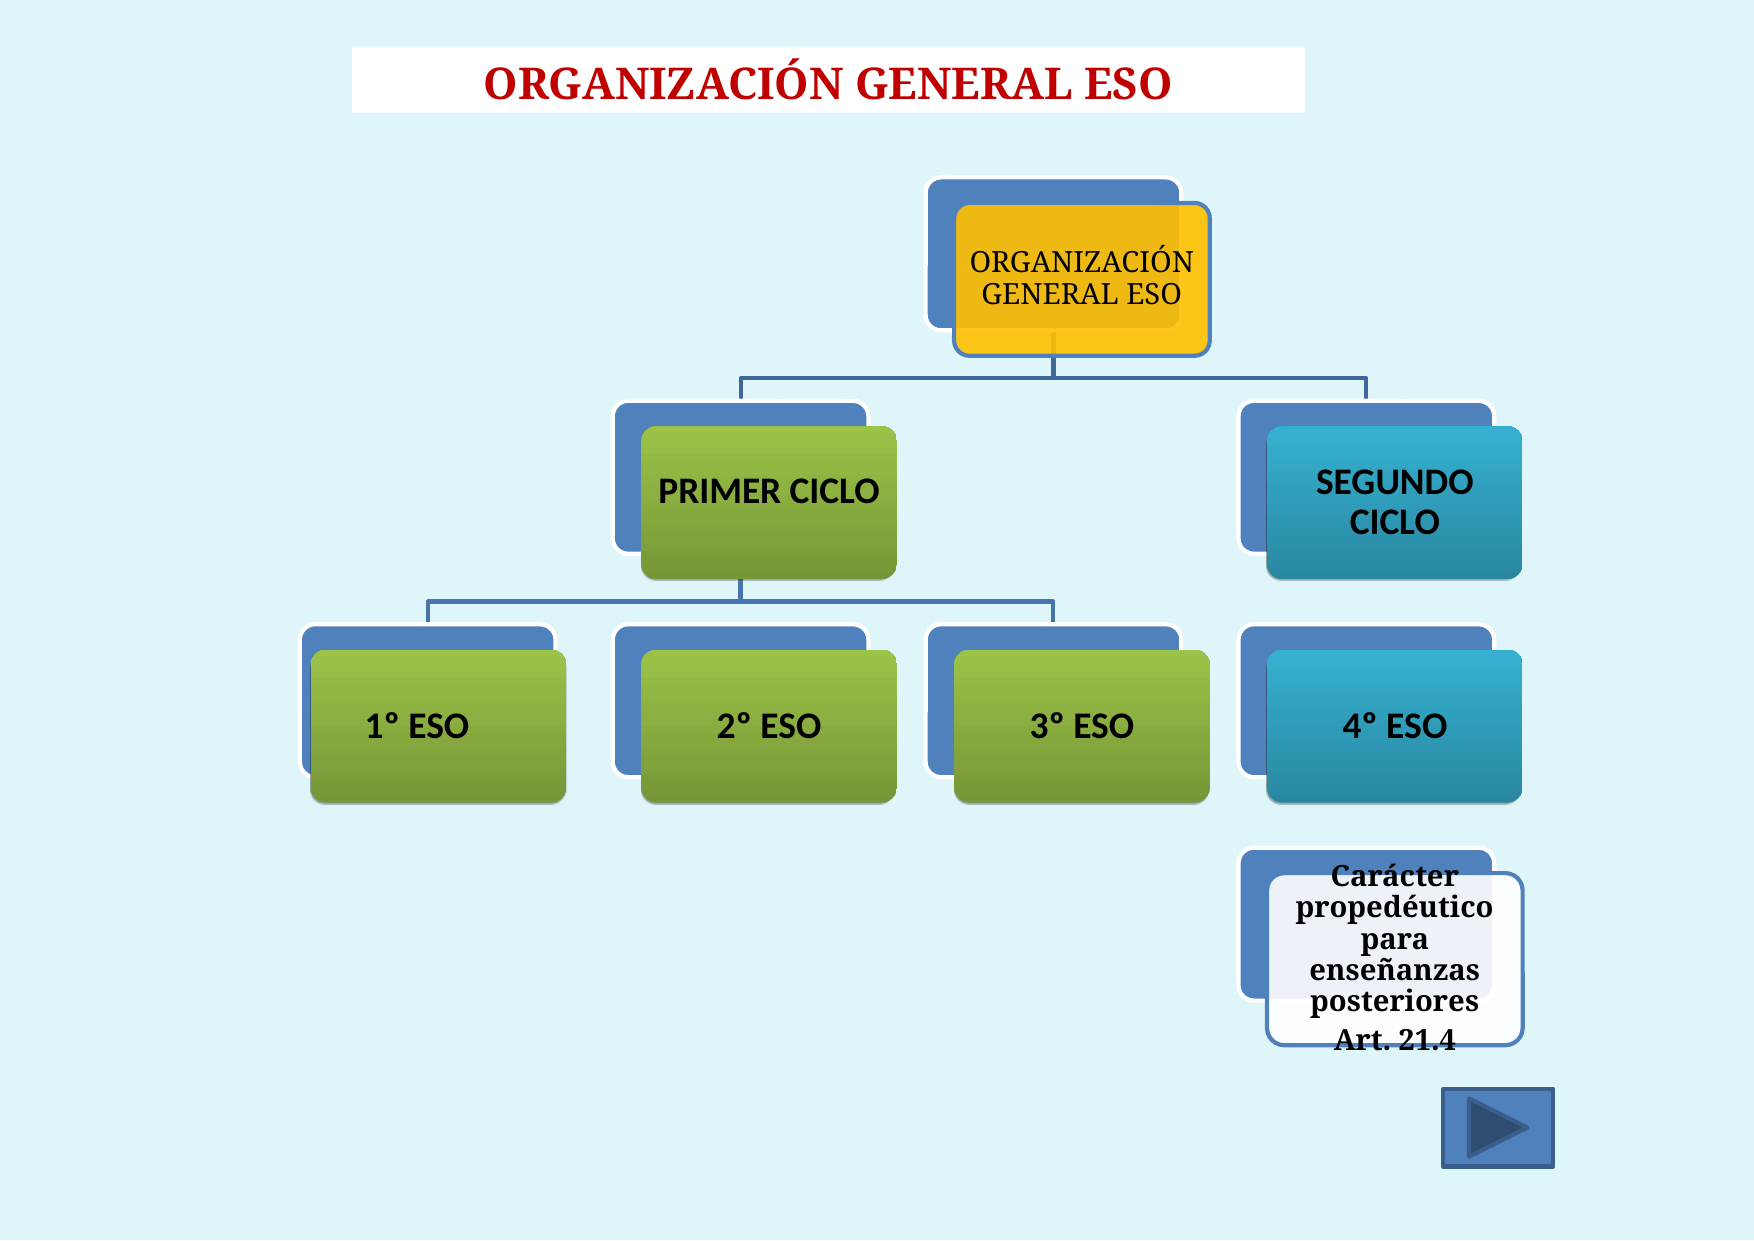

ORGANIZACIÓN GENERAL ESO
ORGANIZACIÓN GENERAL ESO
PRIMER CICLO
SEGUNDO CICLO
1º ESO
2º ESO
3º ESO
4º ESO
Carácter propedéutico para enseñanzas posteriores
Art. 21.4